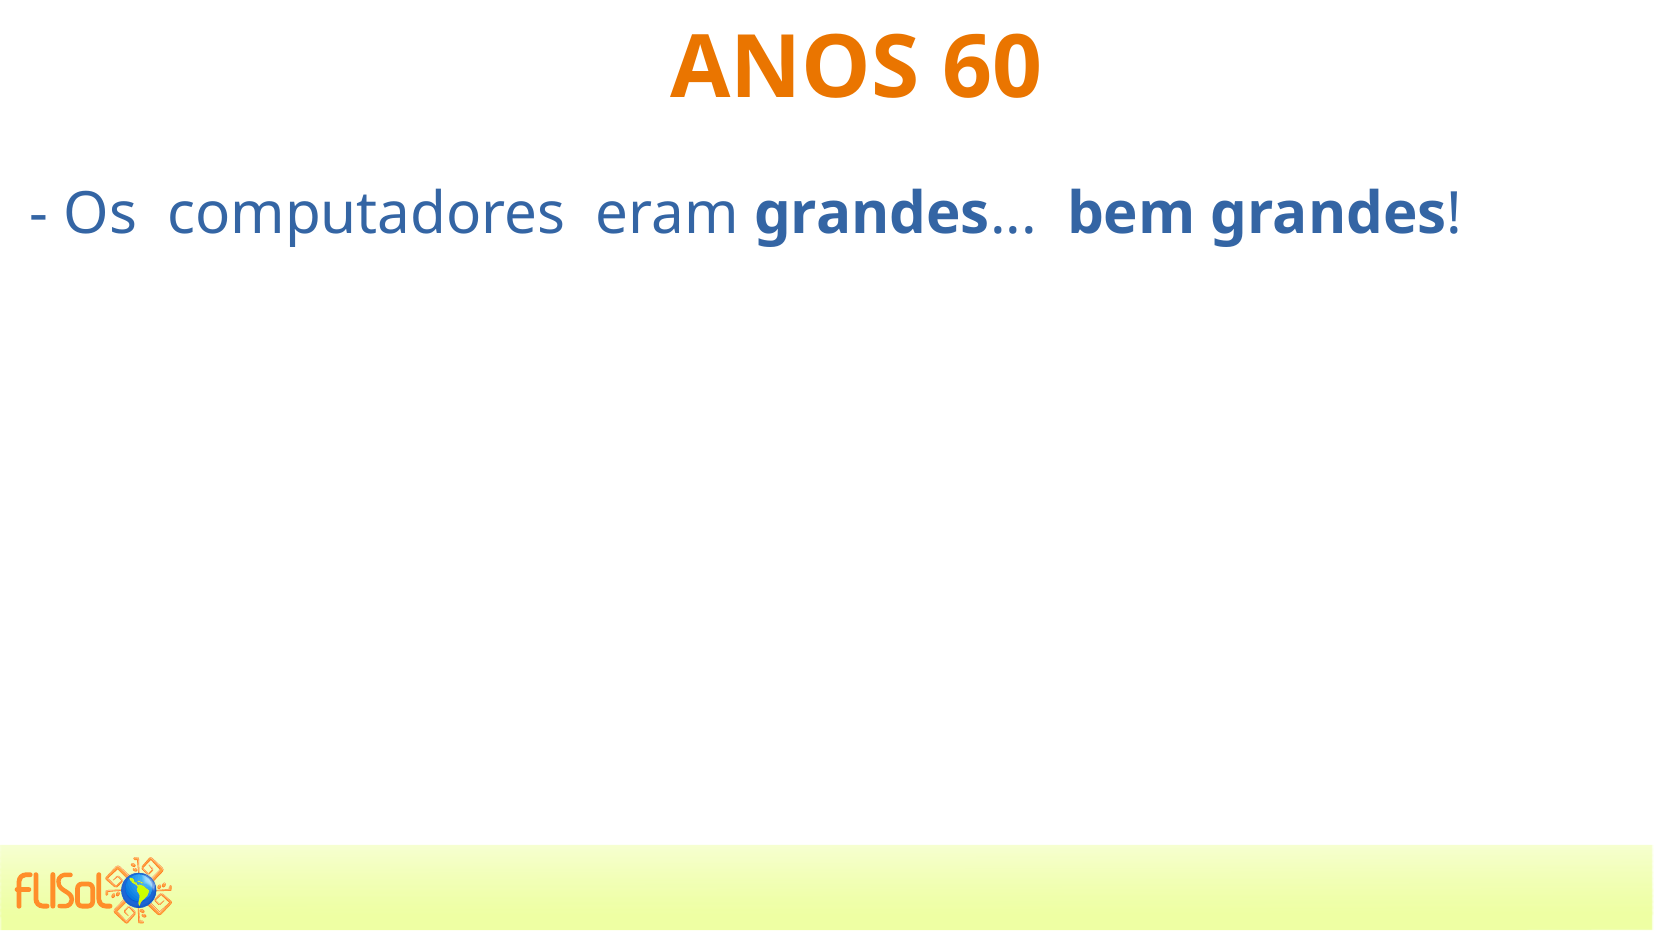

# ANOS 60
- Os computadores eram grandes... bem grandes!